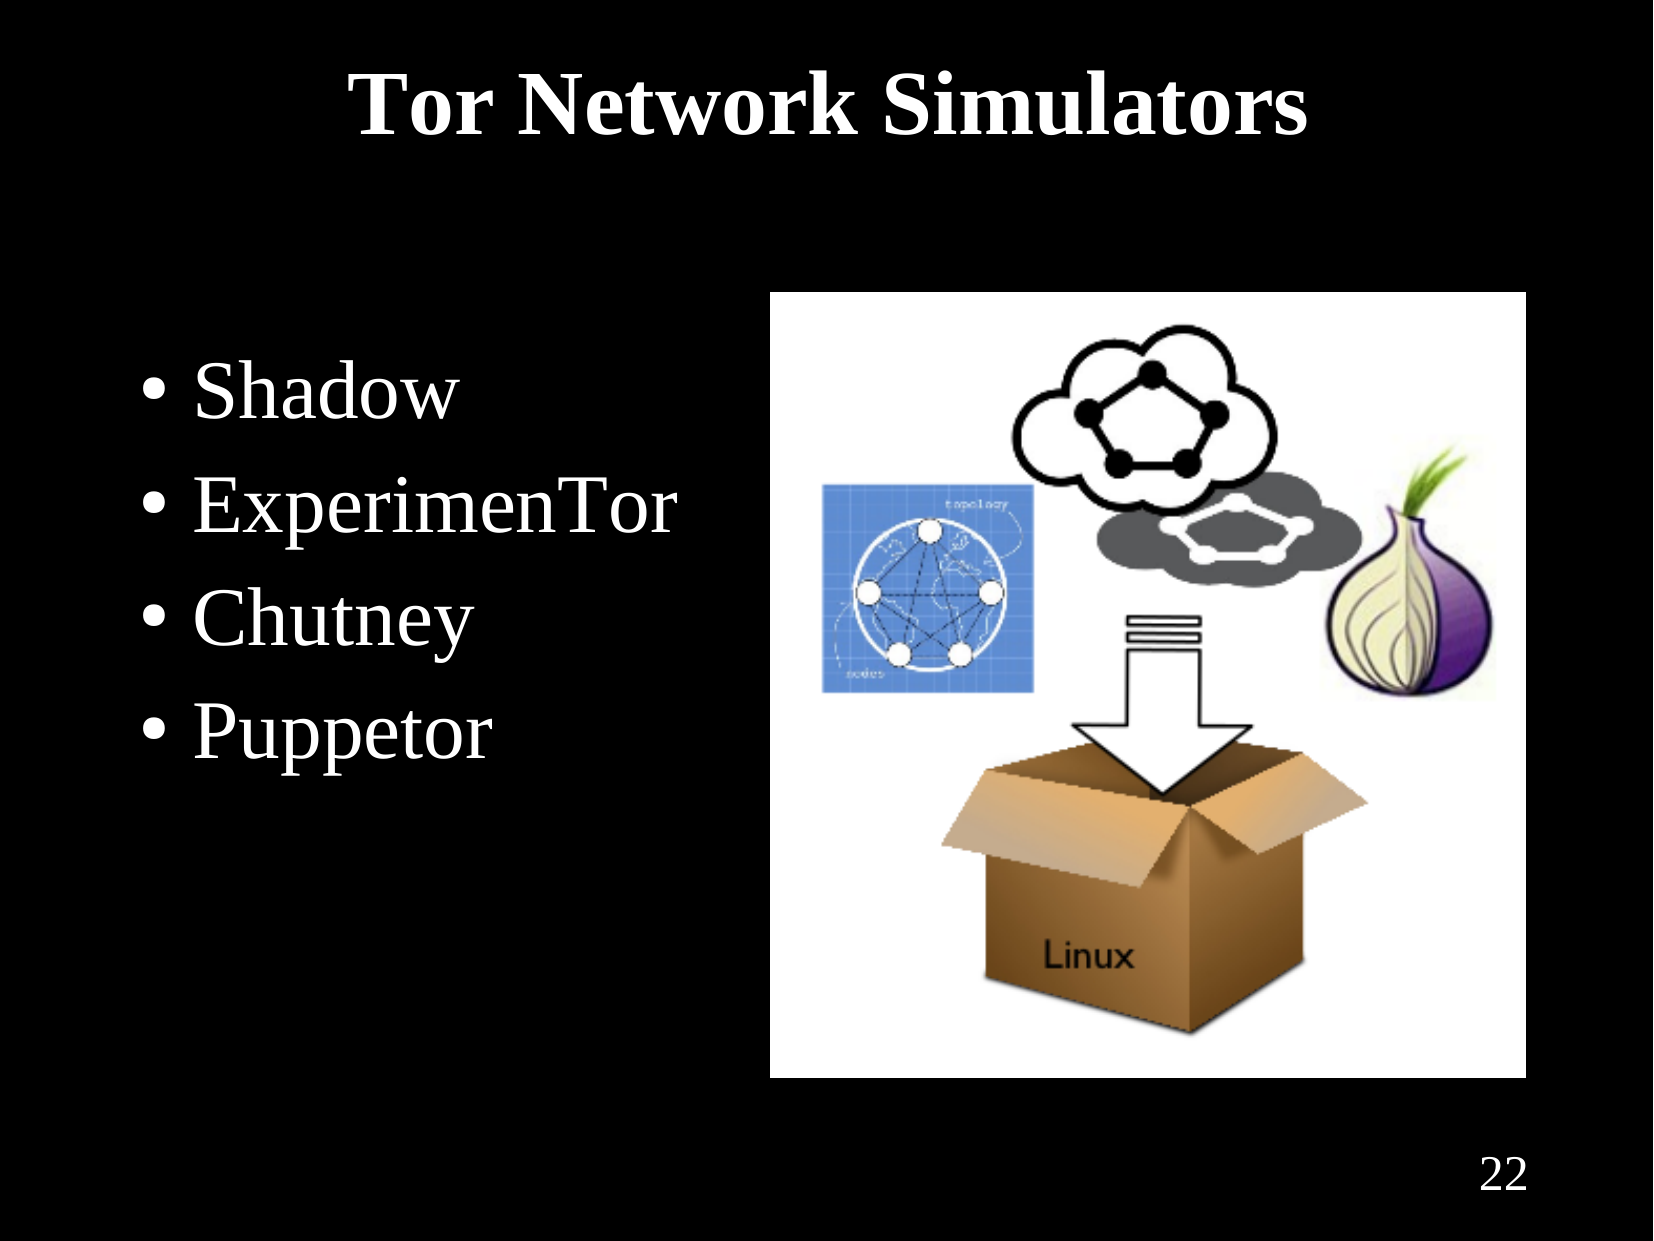

# Tor Network Simulators
Shadow
ExperimenTor
Chutney
Puppetor